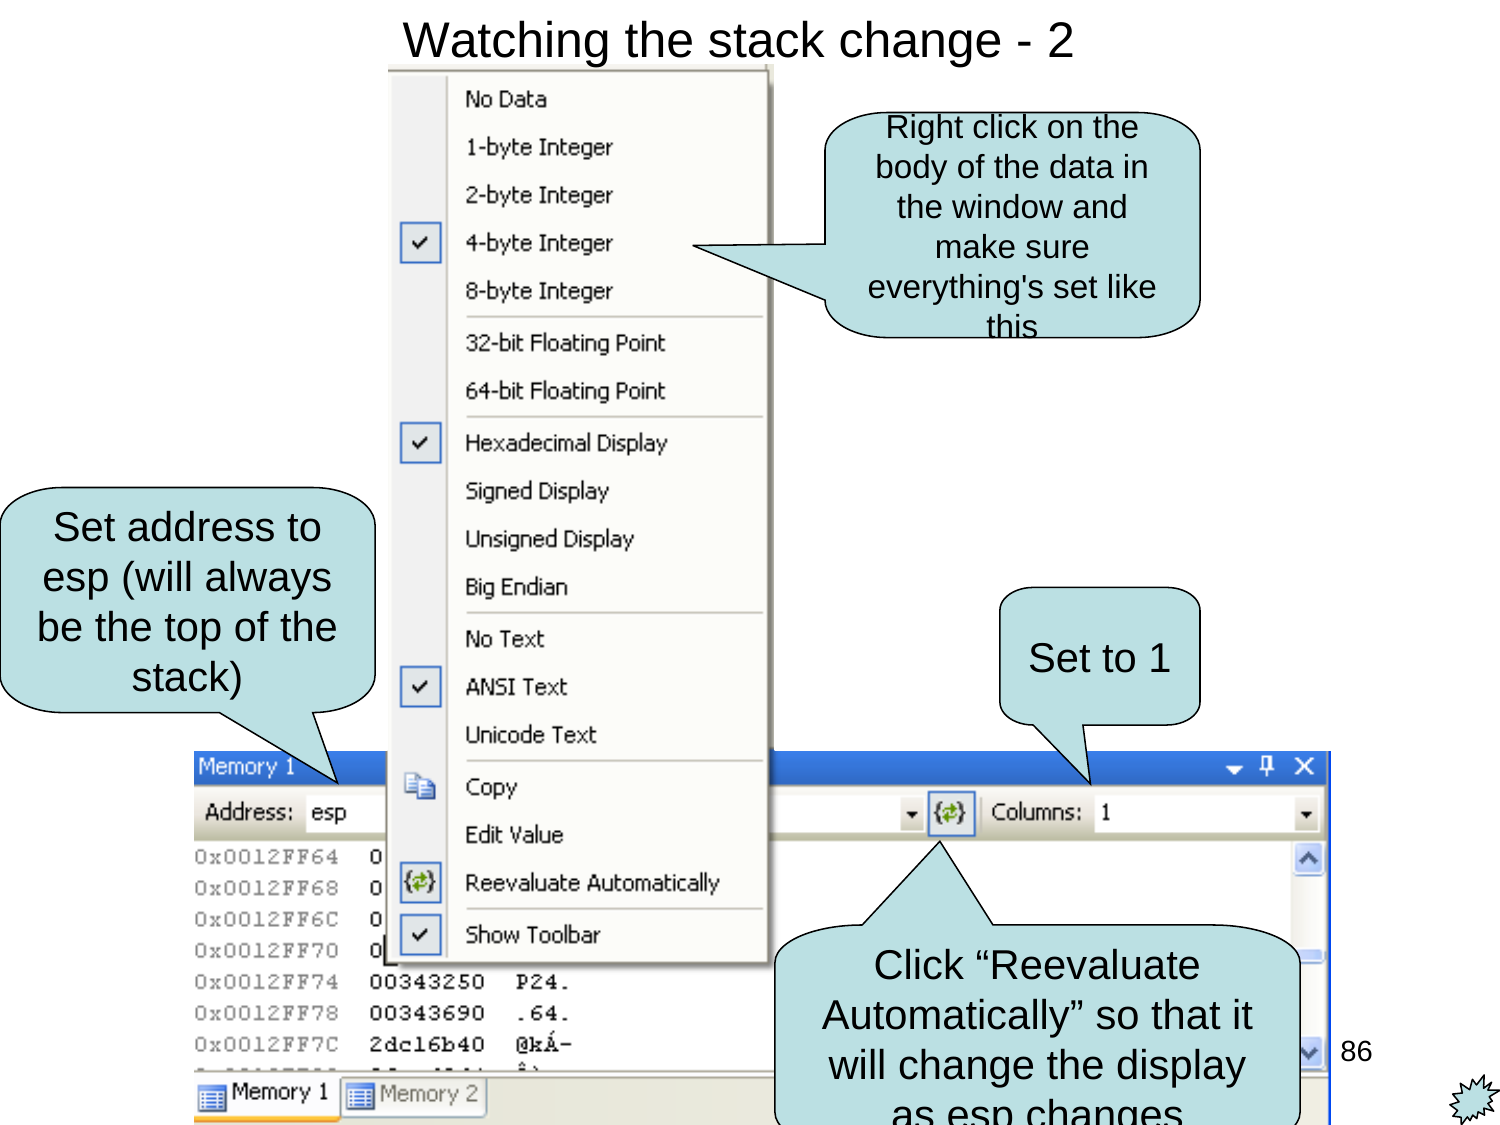

Watching the stack change - 2
# Watching the stack change 2
Right click on the body of the data in the window and make sure everything's set like this
Set address to esp (will always be the top of the stack)
Set to 1
Click “Reevaluate Automatically” so that it will change the display as esp changes